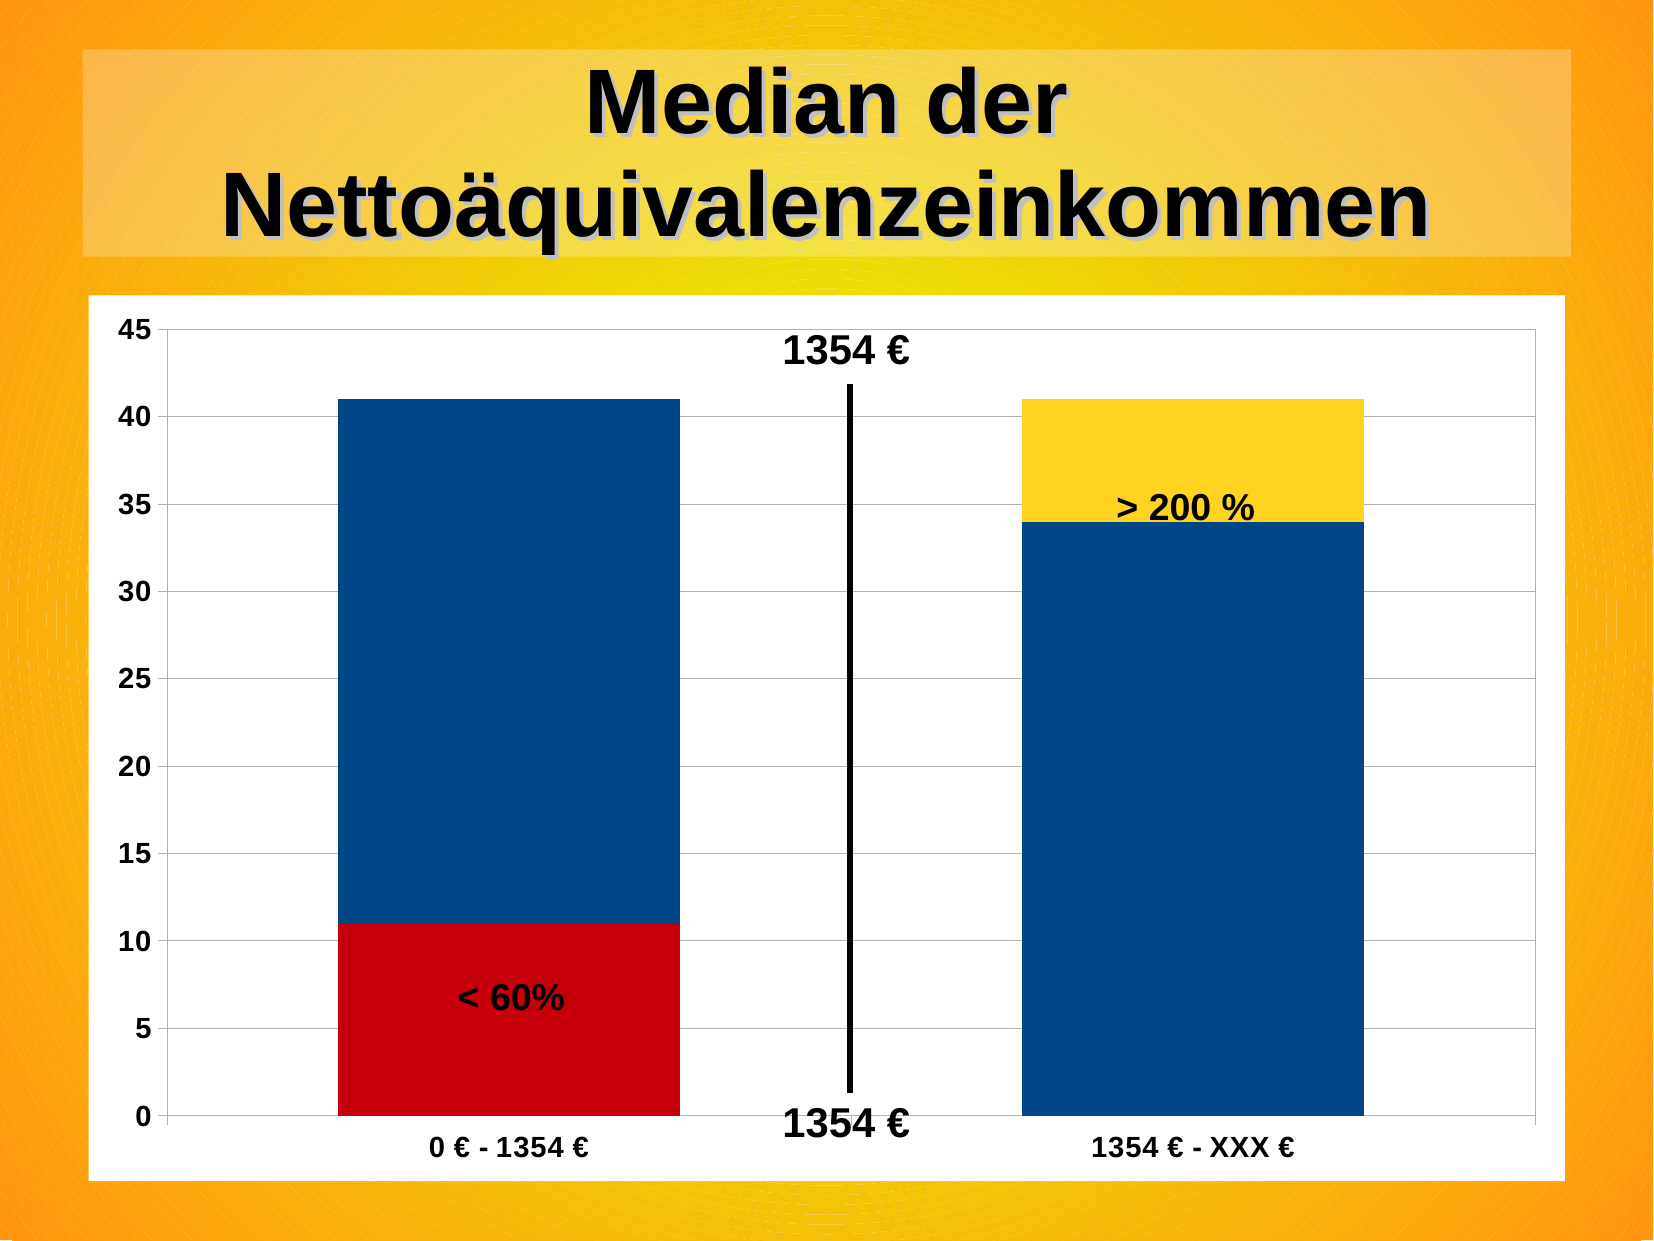

# Median der Nettoäquivalenzeinkommen
### Chart
| Category | Zeile 1 | |
|---|---|---|
| 0 € - 1354 € | 11.0 | 30.0 |
| 1354 € - XXX € | 34.0 | 7.0 |1354 €
> 200 %
< 60%
1354 €